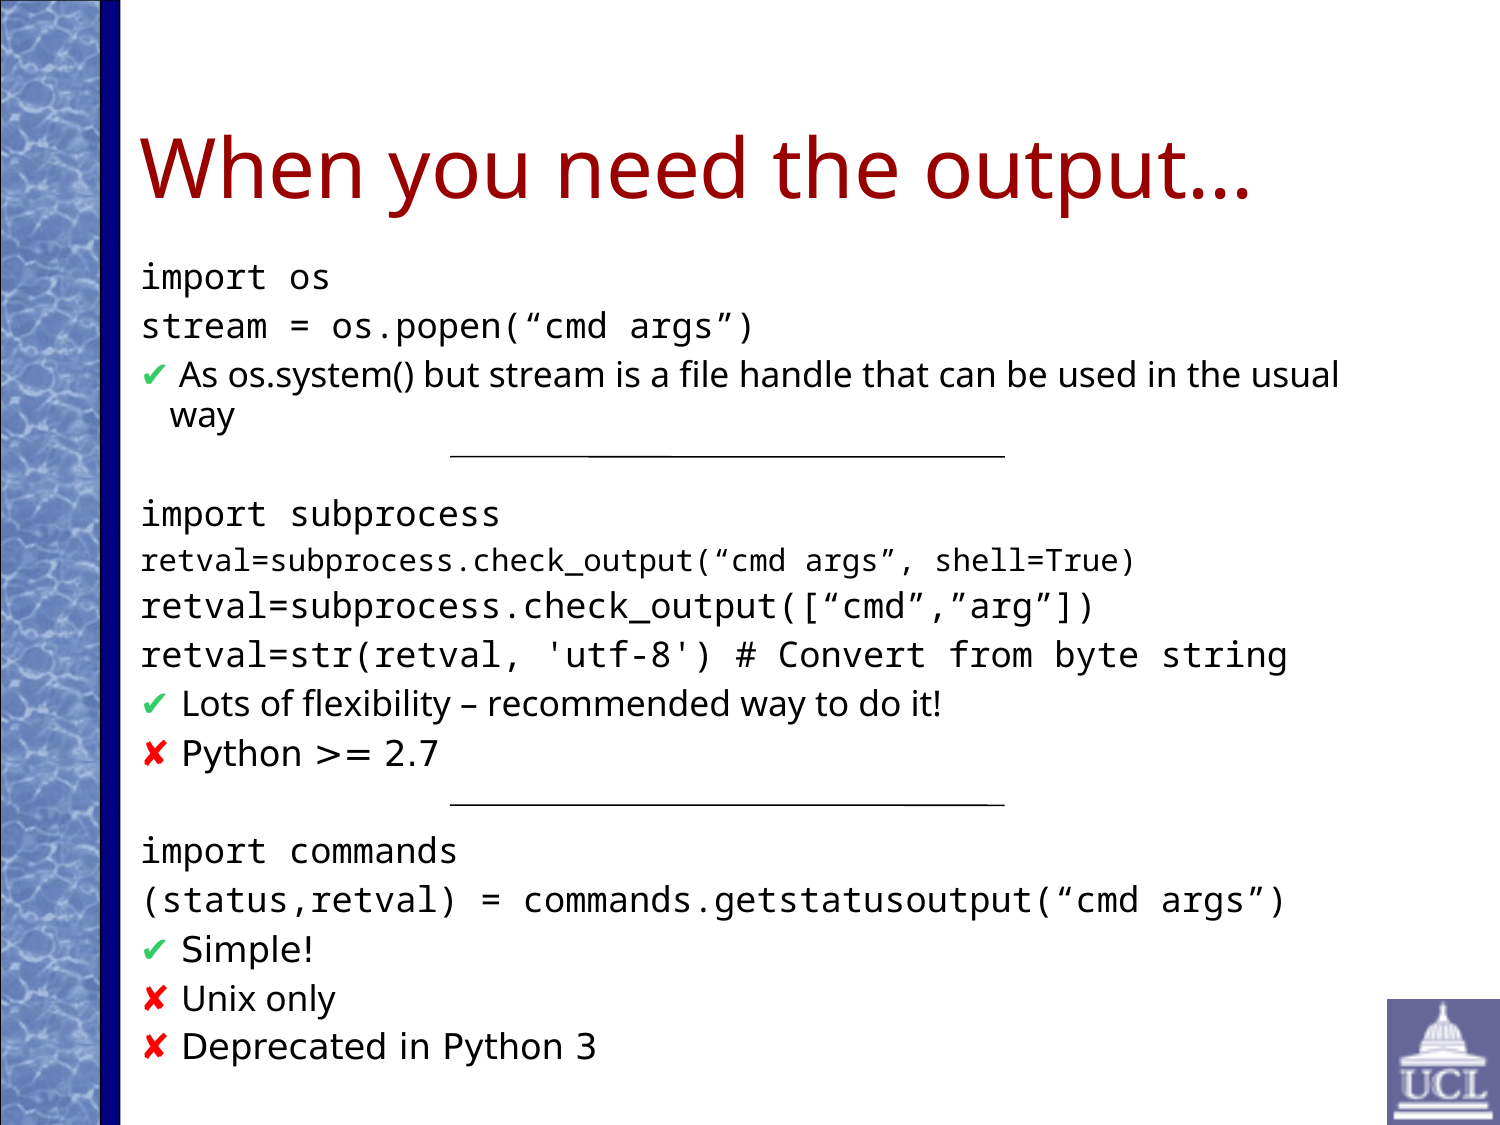

# When you need the output...
import os
stream = os.popen(“cmd args”)
✔ As os.system() but stream is a file handle that can be used in the usual way
import subprocess
retval=subprocess.check_output(“cmd args”, shell=True)
retval=subprocess.check_output([“cmd”,”arg”])
retval=str(retval, 'utf-8') # Convert from byte string
✔ Lots of flexibility – recommended way to do it!
✘ Python >= 2.7
import commands
(status,retval) = commands.getstatusoutput(“cmd args”)
✔ Simple!
✘ Unix only
✘ Deprecated in Python 3